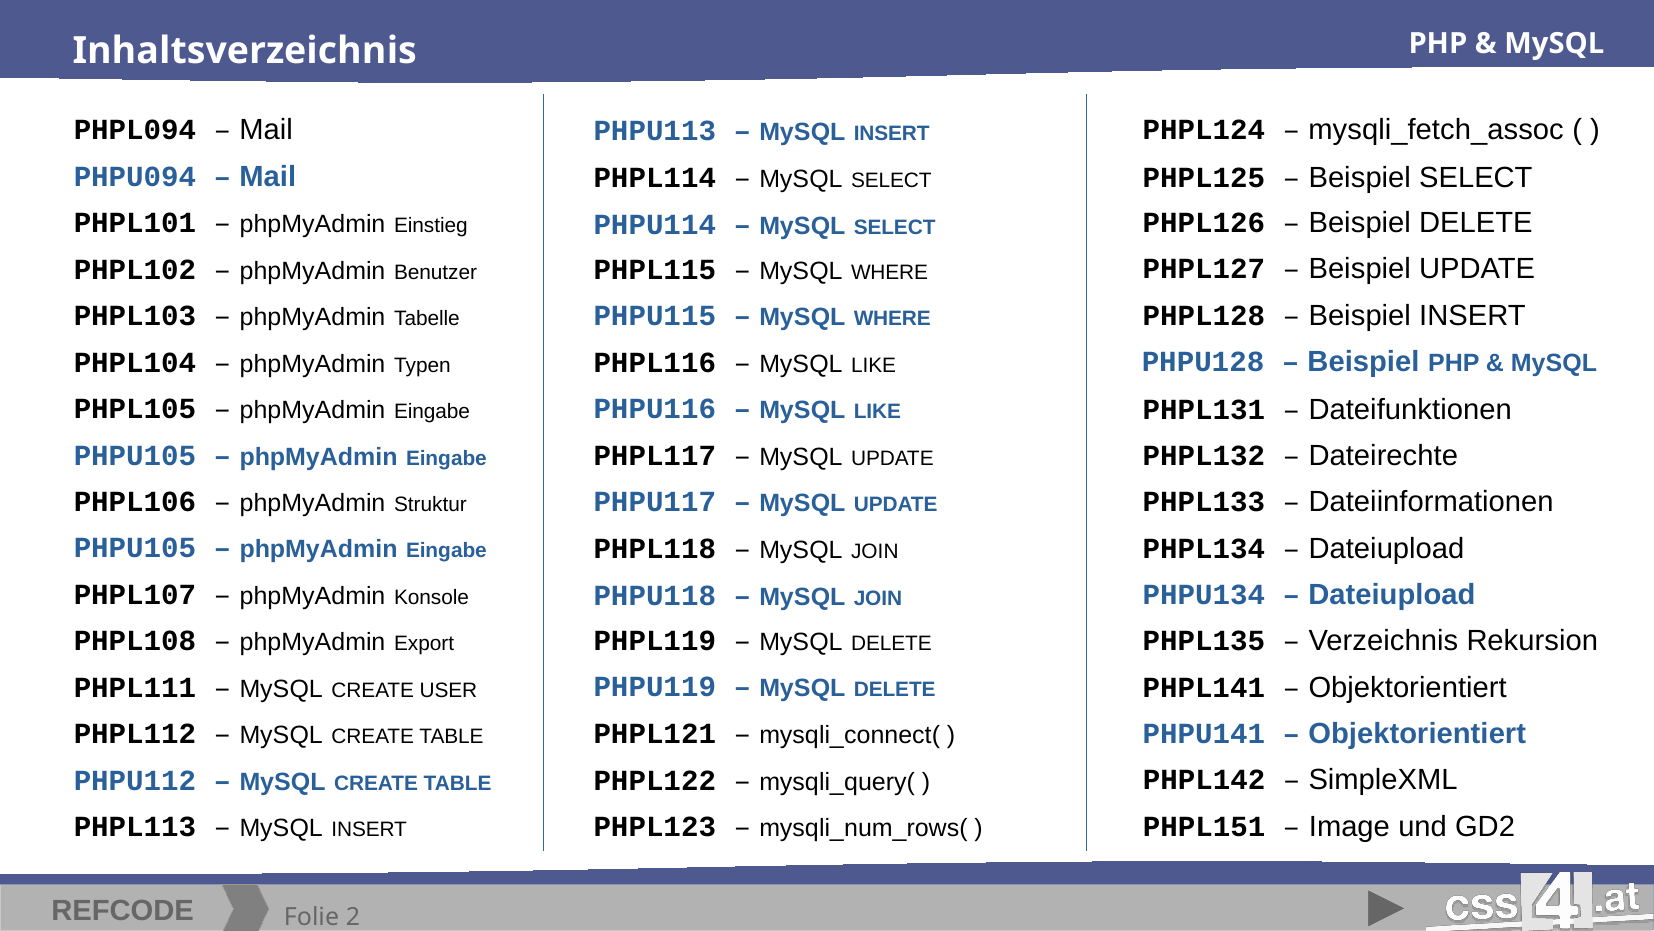

PHP & MySQL
Inhaltsverzeichnis
PHPL094 – Mail
PHPL124 – mysqli_fetch_assoc ( )
PHPU113 – MySQL INSERT
PHPU094 – Mail
PHPL114 – MySQL SELECT
PHPL125 – Beispiel SELECT
PHPL126 – Beispiel DELETE
PHPL101 – phpMyAdmin Einstieg
PHPU114 – MySQL SELECT
PHPL127 – Beispiel UPDATE
PHPL102 – phpMyAdmin Benutzer
PHPL115 – MySQL WHERE
PHPL128 – Beispiel INSERT
PHPL103 – phpMyAdmin Tabelle
PHPU115 – MySQL WHERE
PHPU128 – Beispiel PHP & MySQL
PHPL104 – phpMyAdmin Typen
PHPL116 – MySQL LIKE
PHPL105 – phpMyAdmin Eingabe
PHPU116 – MySQL LIKE
PHPL131 – Dateifunktionen
PHPU105 – phpMyAdmin Eingabe
PHPL117 – MySQL UPDATE
PHPL132 – Dateirechte
PHPU117 – MySQL UPDATE
PHPL106 – phpMyAdmin Struktur
PHPL133 – Dateiinformationen
PHPU105 – phpMyAdmin Eingabe
PHPL118 – MySQL JOIN
PHPL134 – Dateiupload
PHPL107 – phpMyAdmin Konsole
PHPU134 – Dateiupload
PHPU118 – MySQL JOIN
PHPL135 – Verzeichnis Rekursion
PHPL108 – phpMyAdmin Export
PHPL119 – MySQL DELETE
PHPU119 – MySQL DELETE
PHPL111 – MySQL CREATE USER
PHPL141 – Objektorientiert
PHPU141 – Objektorientiert
PHPL112 – MySQL CREATE TABLE
PHPL121 – mysqli_connect( )
PHPL142 – SimpleXML
PHPU112 – MySQL CREATE TABLE
PHPL122 – mysqli_query( )
PHPL151 – Image und GD2
PHPL113 – MySQL INSERT
PHPL123 – mysqli_num_rows( )
REFCODE
Folie